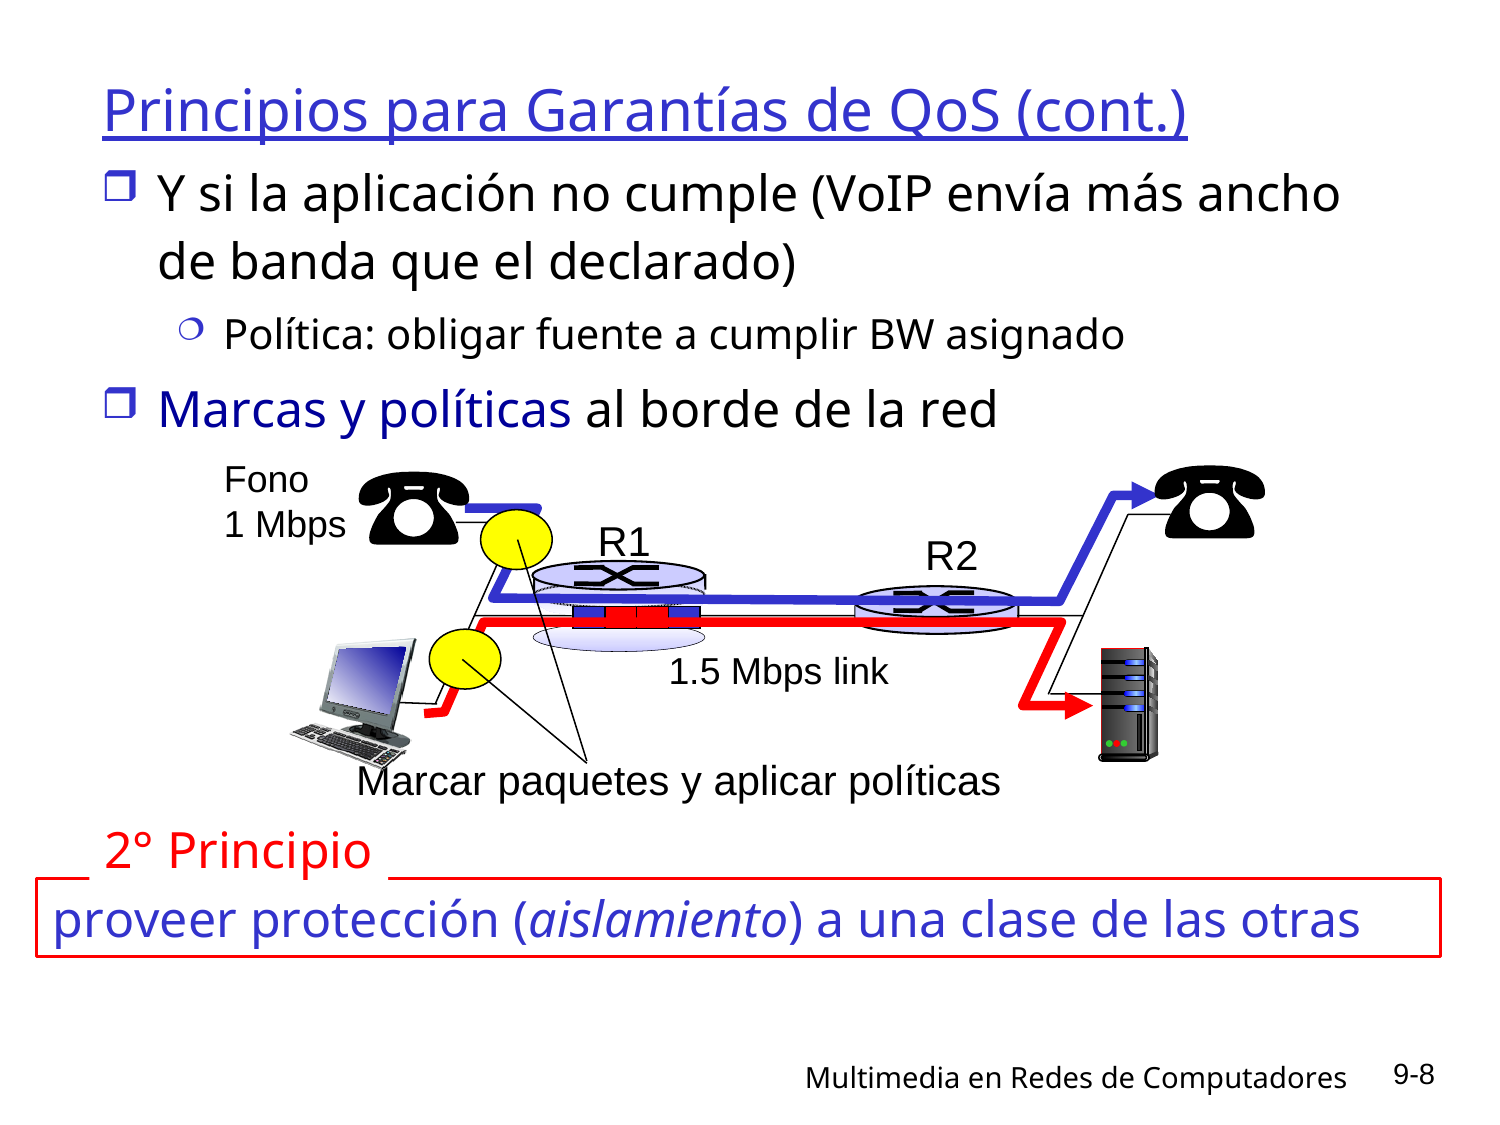

# Principios para Garantías de QoS (cont.)
Y si la aplicación no cumple (VoIP envía más ancho de banda que el declarado)
Política: obligar fuente a cumplir BW asignado
Marcas y políticas al borde de la red
Fono
1 Mbps
R1
R2
1.5 Mbps link
Marcar paquetes y aplicar políticas
2° Principio
proveer protección (aislamiento) a una clase de las otras
8